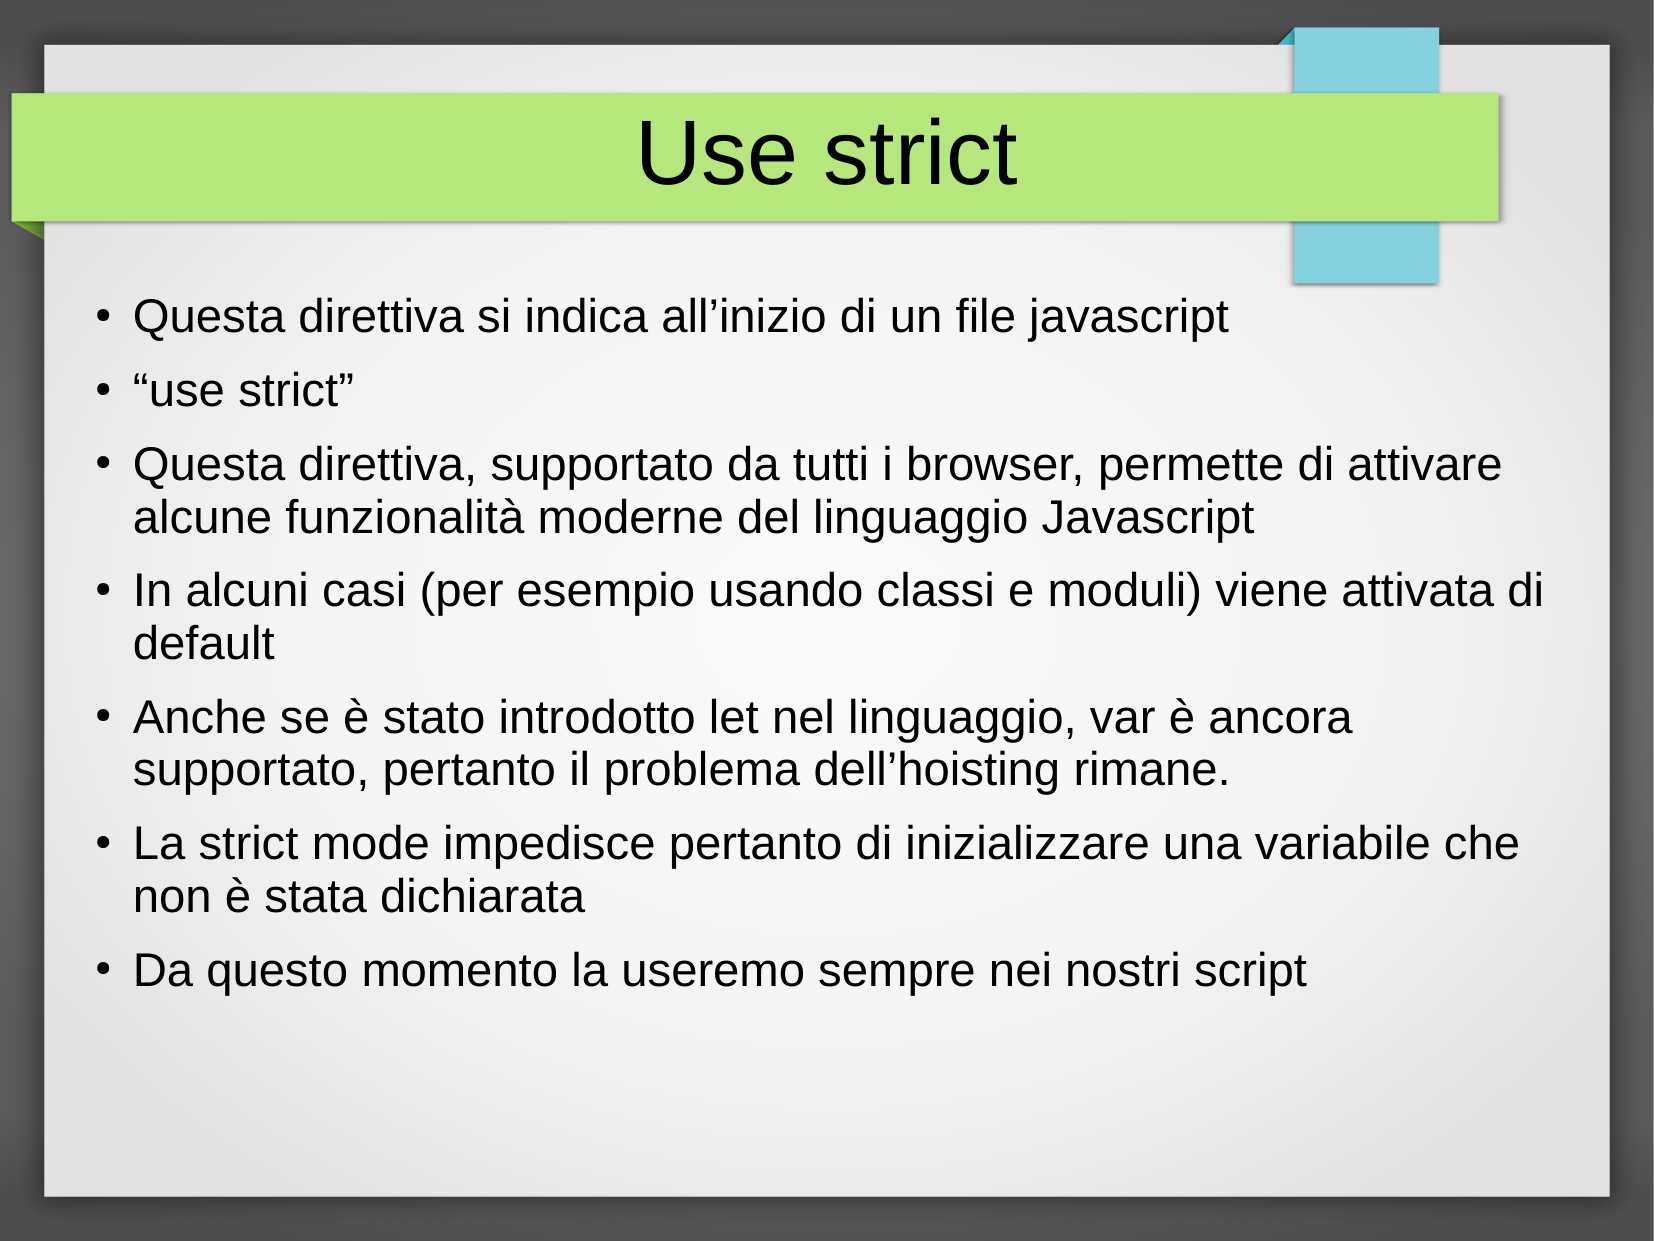

# Use strict
Questa direttiva si indica all’inizio di un file javascript
“use strict”
Questa direttiva, supportato da tutti i browser, permette di attivare alcune funzionalità moderne del linguaggio Javascript
In alcuni casi (per esempio usando classi e moduli) viene attivata di default
Anche se è stato introdotto let nel linguaggio, var è ancora supportato, pertanto il problema dell’hoisting rimane.
La strict mode impedisce pertanto di inizializzare una variabile che non è stata dichiarata
Da questo momento la useremo sempre nei nostri script